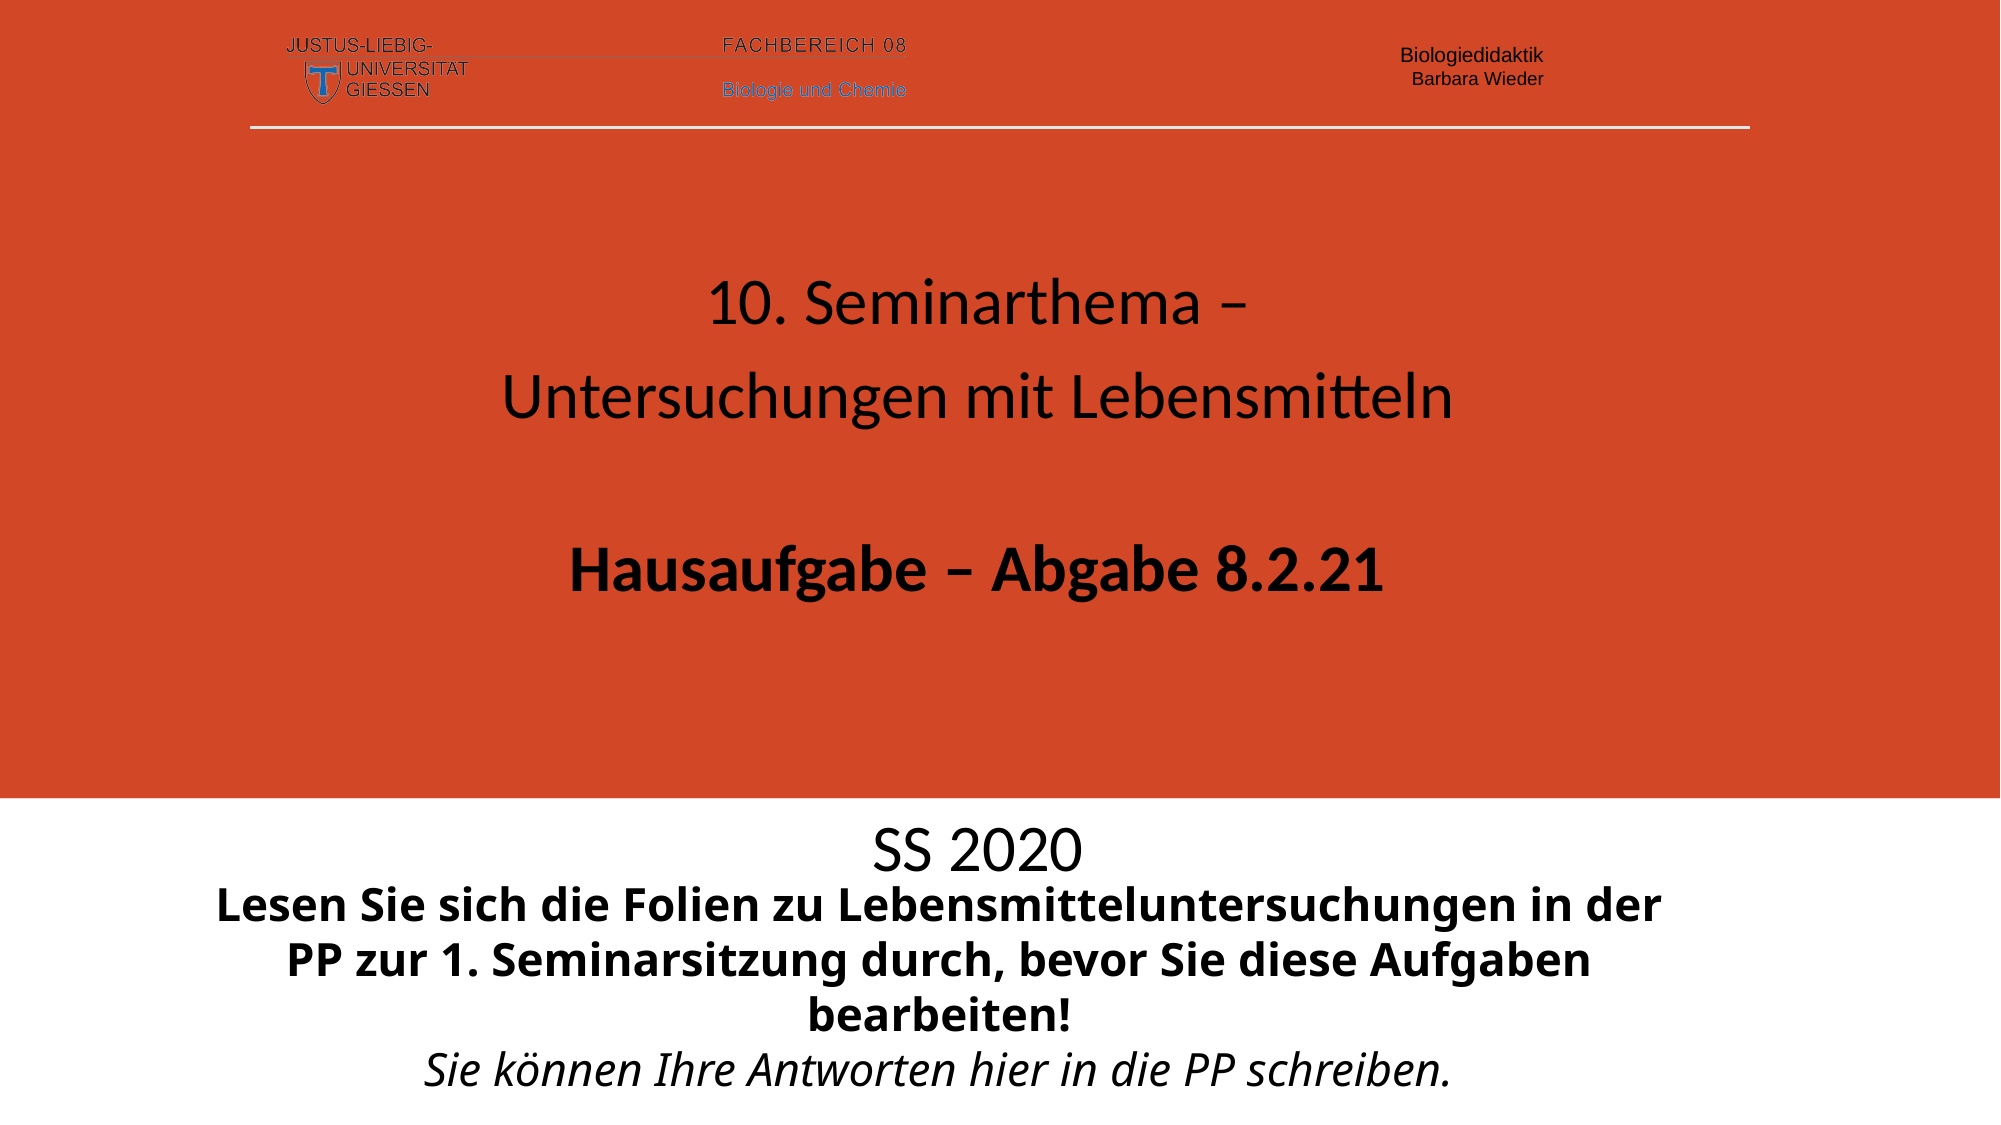

Biologiedidaktik
Barbara Wieder
10. Seminarthema –
Untersuchungen mit Lebensmitteln
Hausaufgabe – Abgabe 8.2.21
SS 2020
Lesen Sie sich die Folien zu Lebensmitteluntersuchungen in der PP zur 1. Seminarsitzung durch, bevor Sie diese Aufgaben bearbeiten!
Sie können Ihre Antworten hier in die PP schreiben.